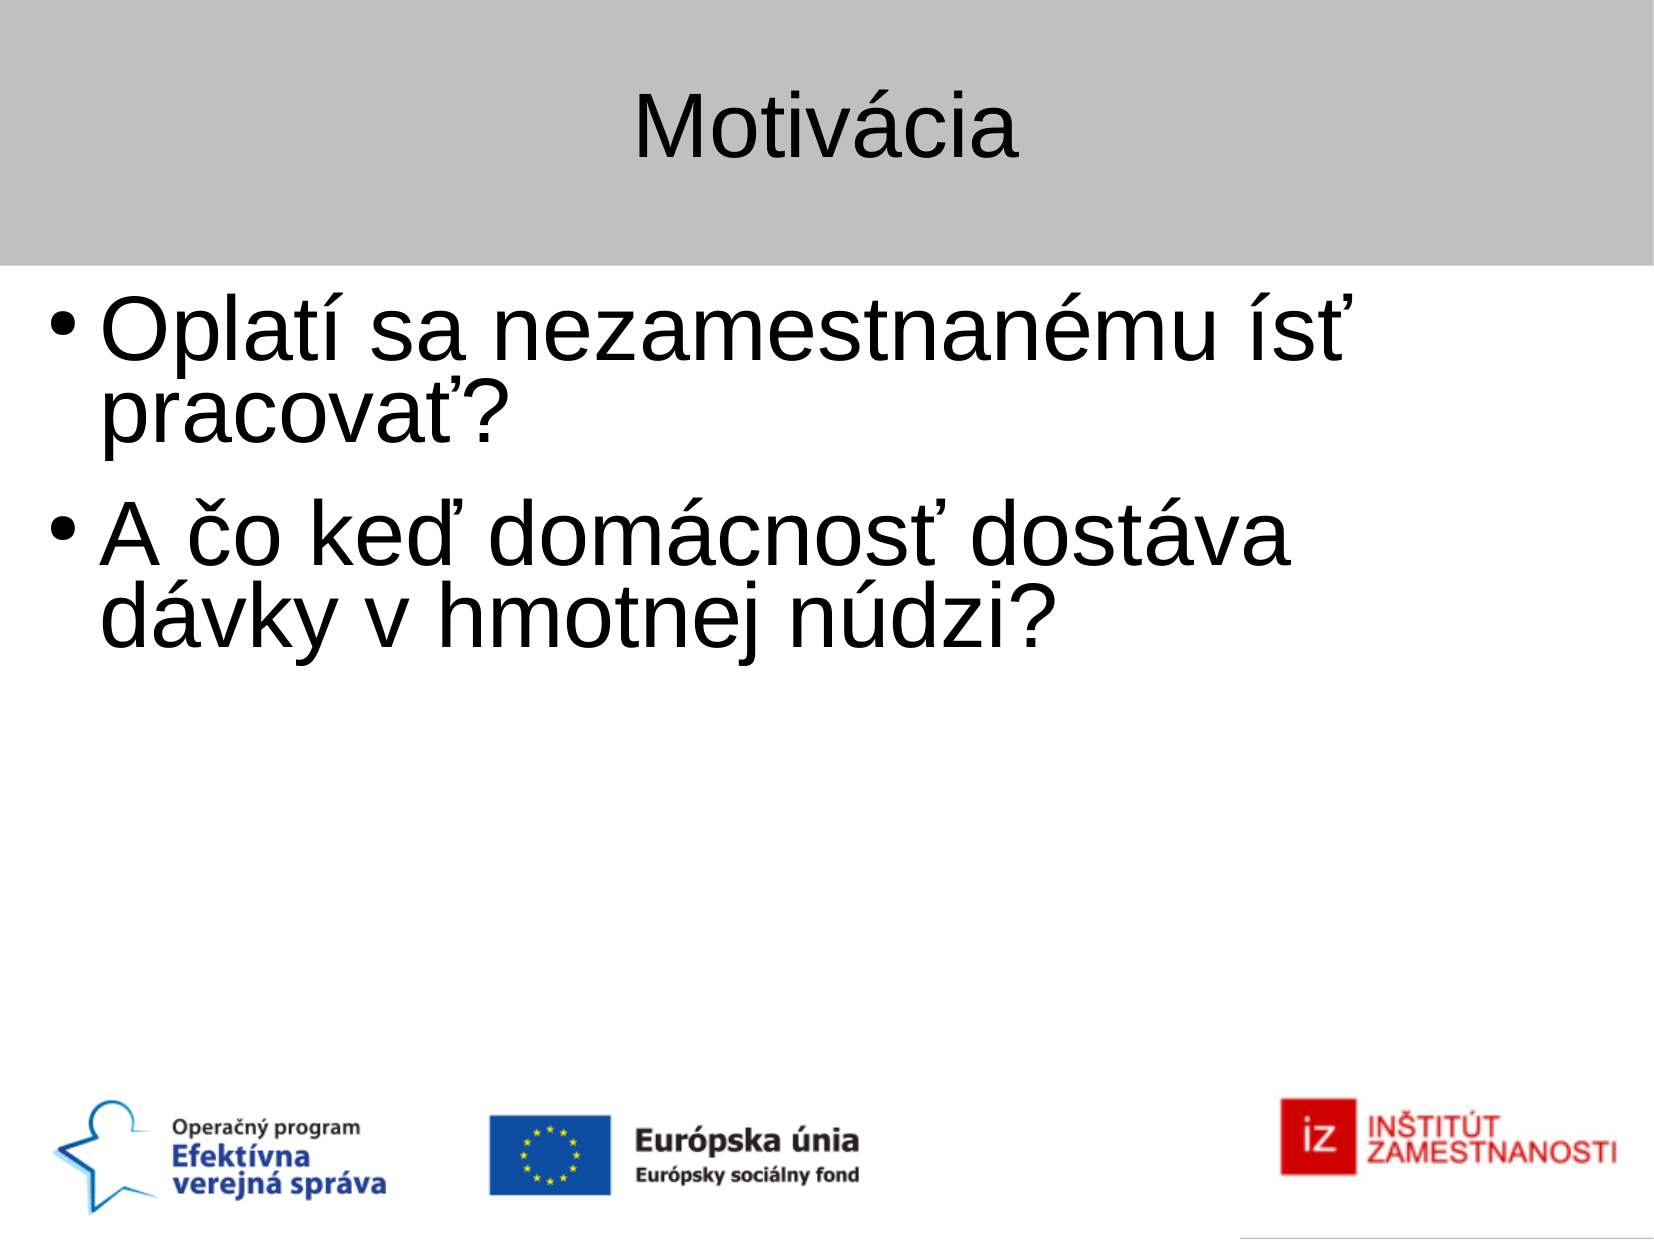

# Motivácia
Oplatí sa nezamestnanému ísť pracovať?
A čo keď domácnosť dostáva dávky v hmotnej núdzi?